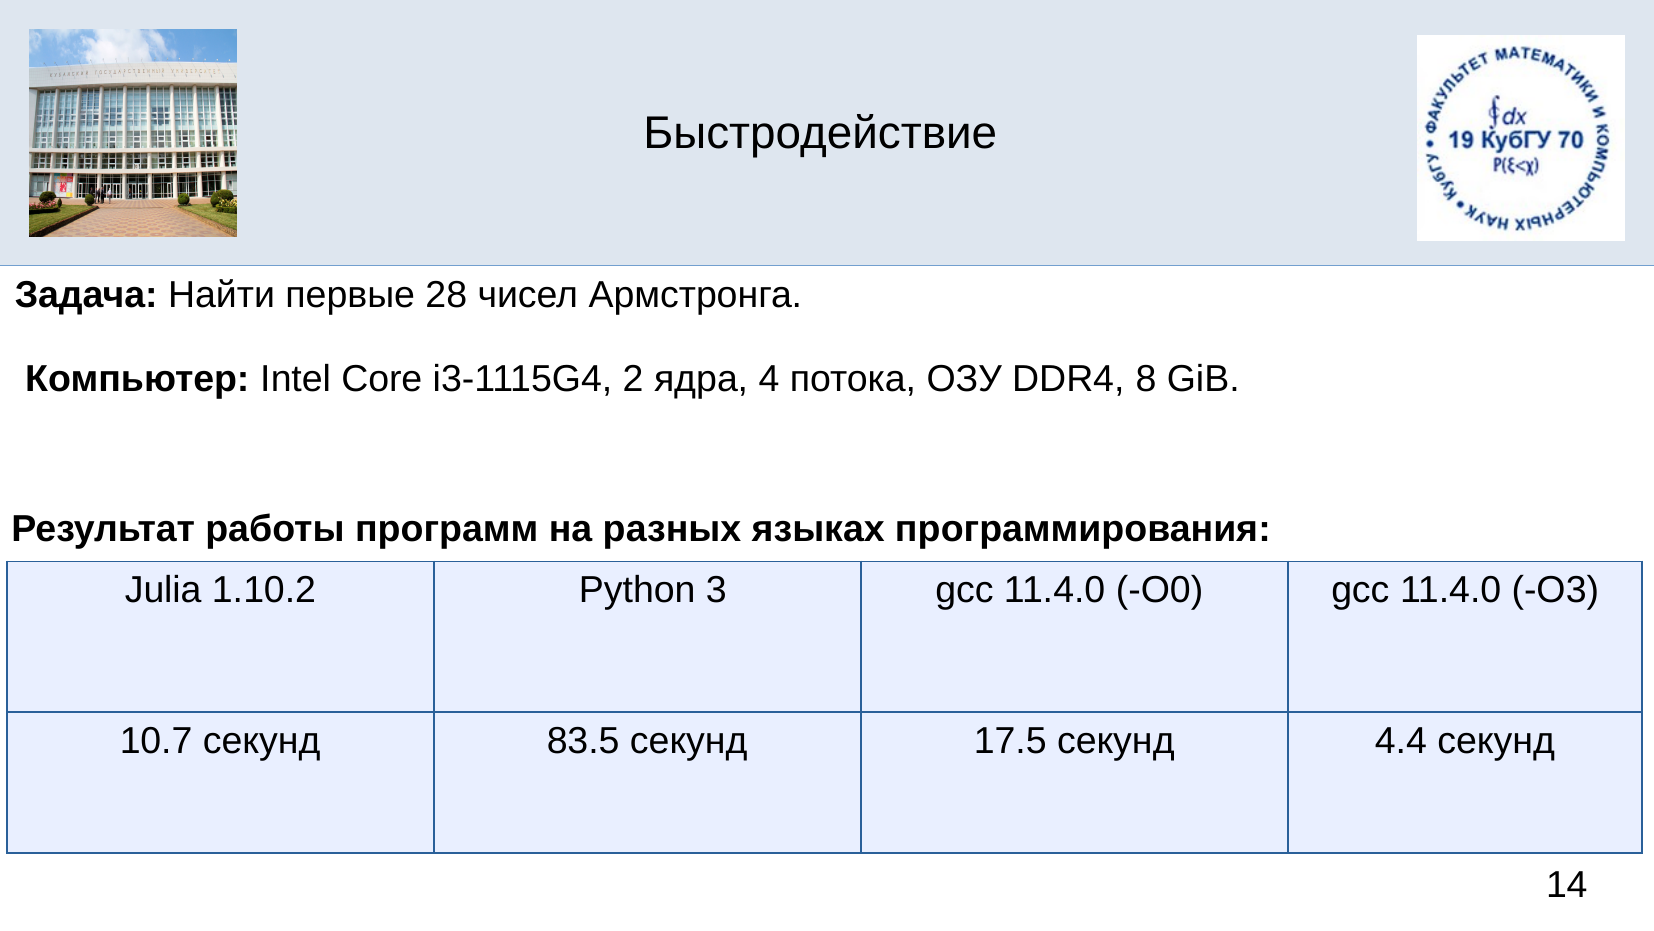

# Быстродействие
Задача: Найти первые 28 чисел Армстронга.
 Компьютер: Intel Core i3-1115G4, 2 ядра, 4 потока, ОЗУ DDR4, 8 GiB.
Результат работы программ на разных языках программирования:
| Julia 1.10.2 | Python 3 | gcc 11.4.0 (-O0) | gcc 11.4.0 (-O3) |
| --- | --- | --- | --- |
| 10.7 секунд | 83.5 секунд | 17.5 секунд | 4.4 секунд |